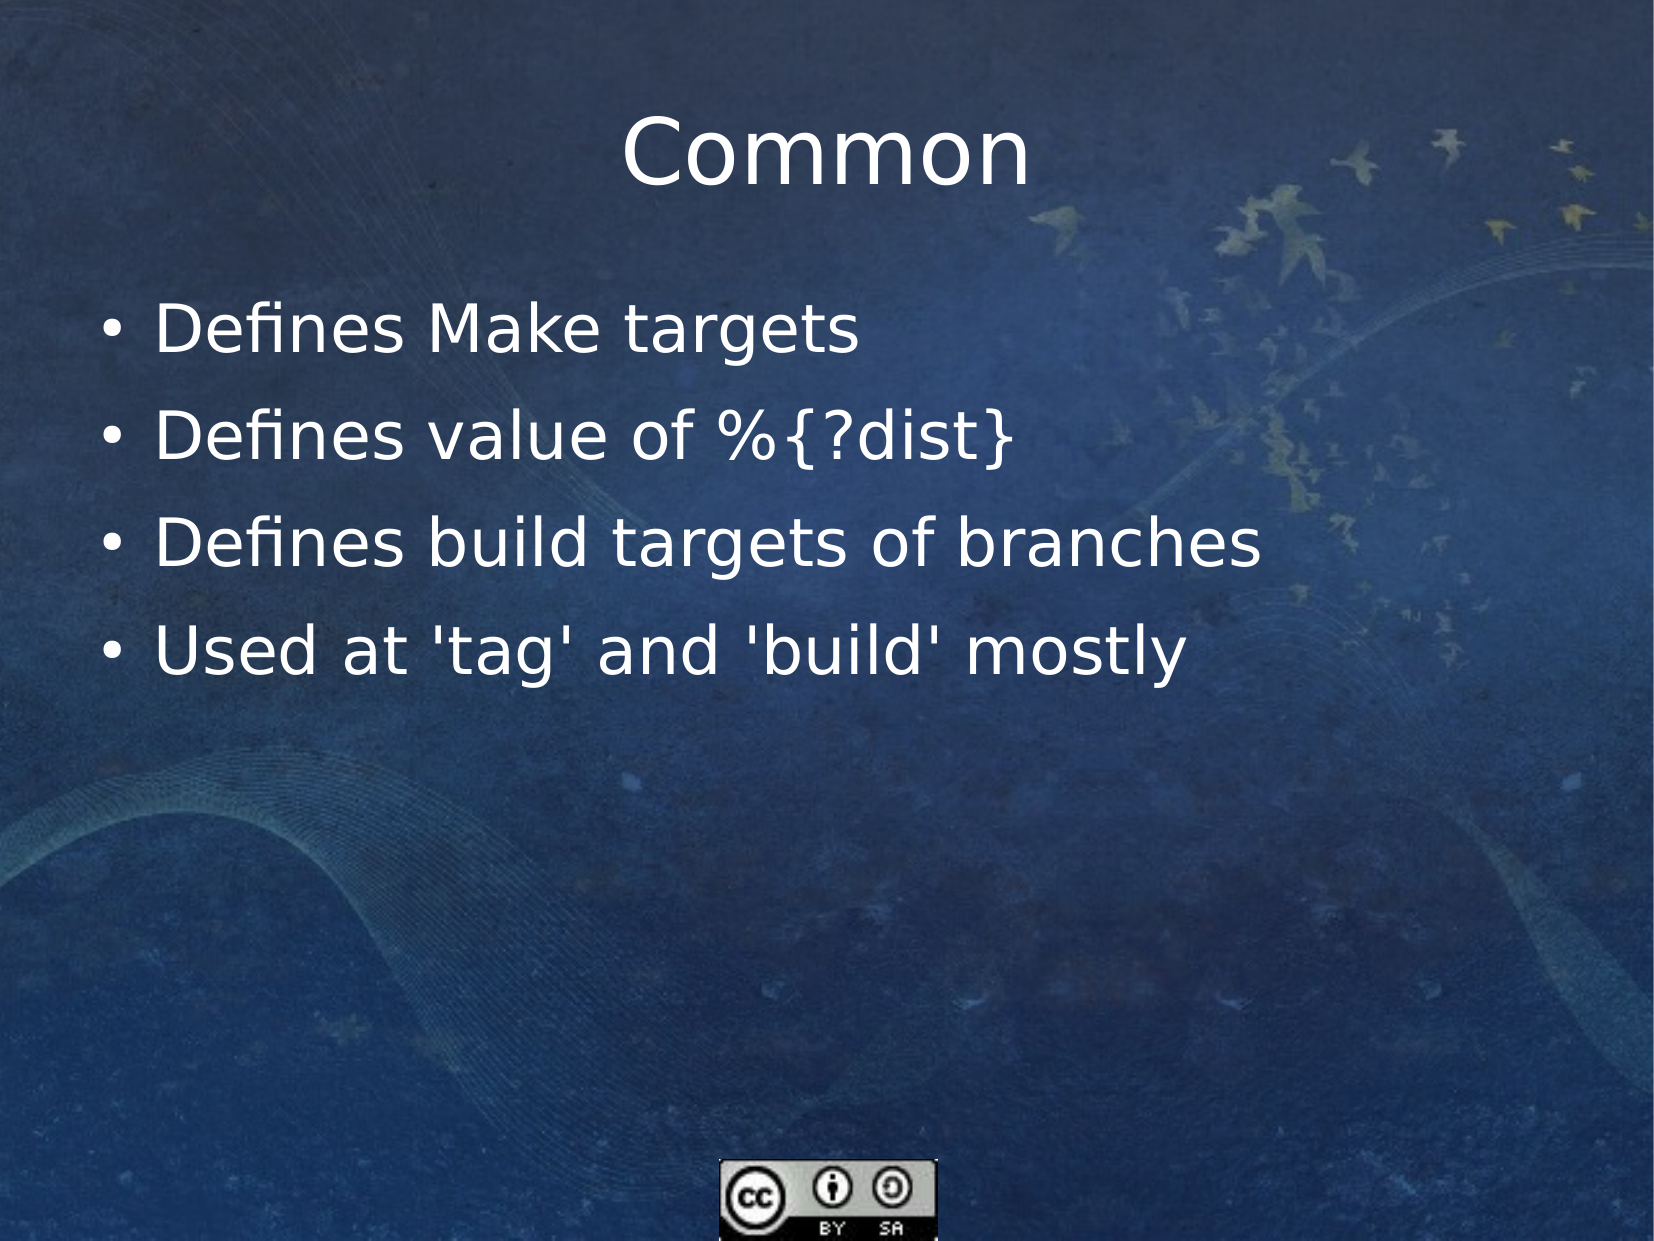

# Common
Defines Make targets
Defines value of %{?dist}
Defines build targets of branches
Used at 'tag' and 'build' mostly